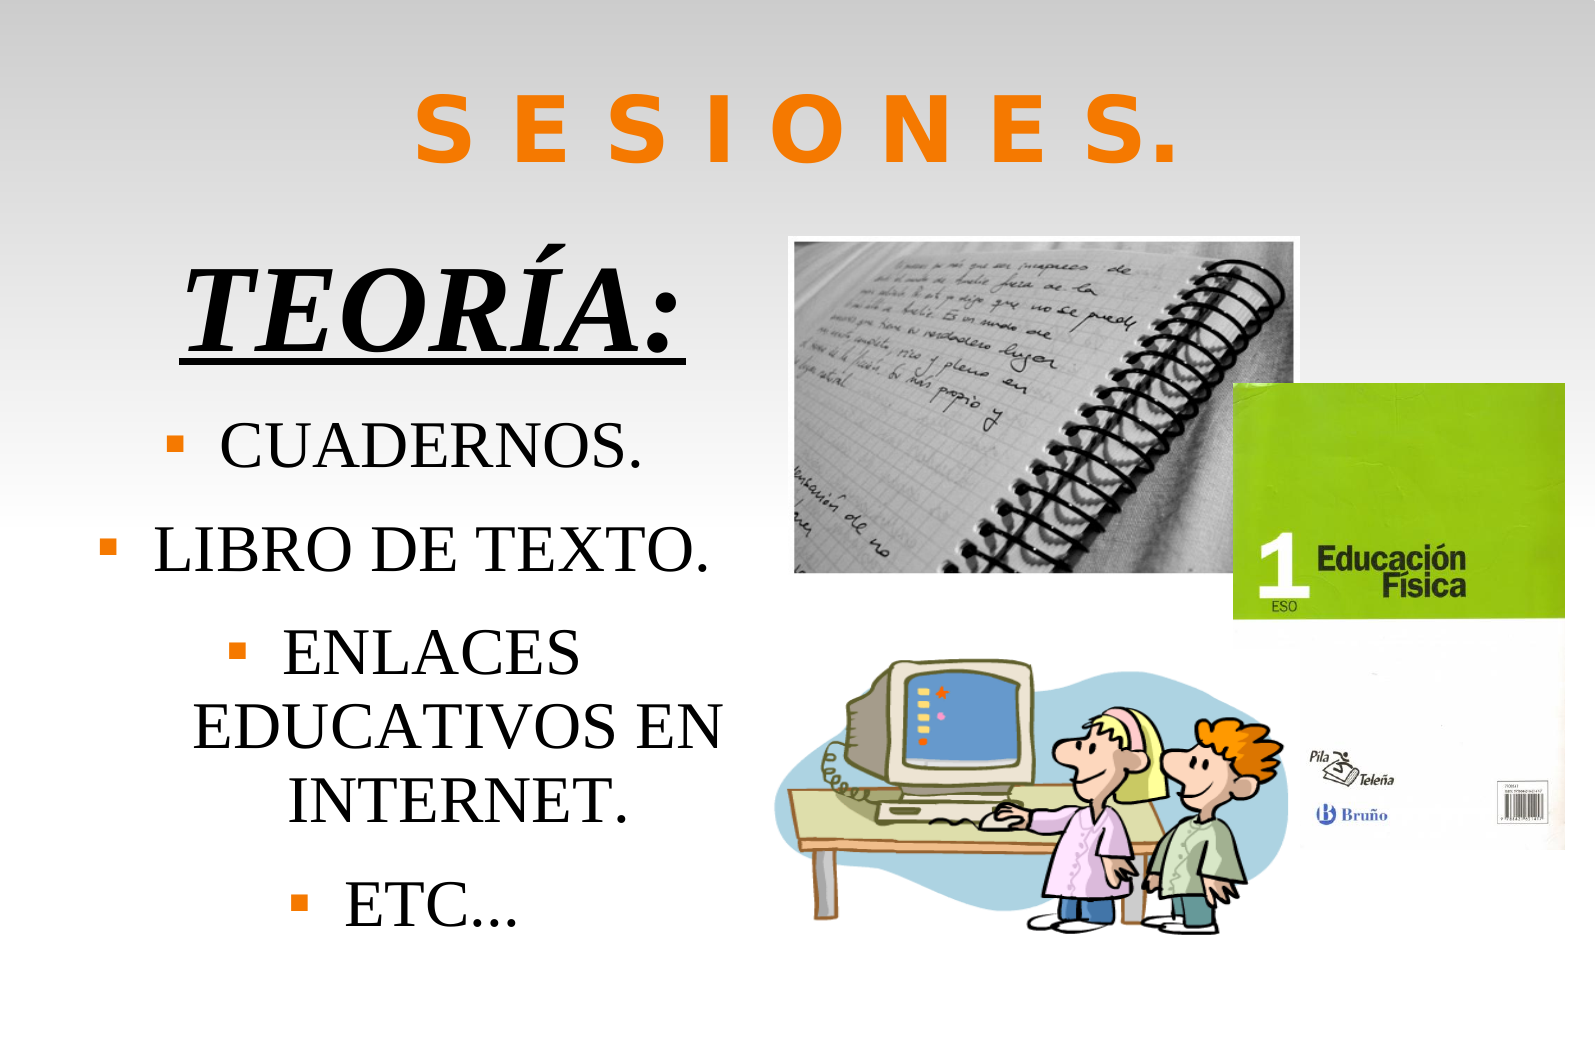

# S E S I O N E S.
TEORÍA:
CUADERNOS.
LIBRO DE TEXTO.
ENLACES EDUCATIVOS EN INTERNET.
ETC...